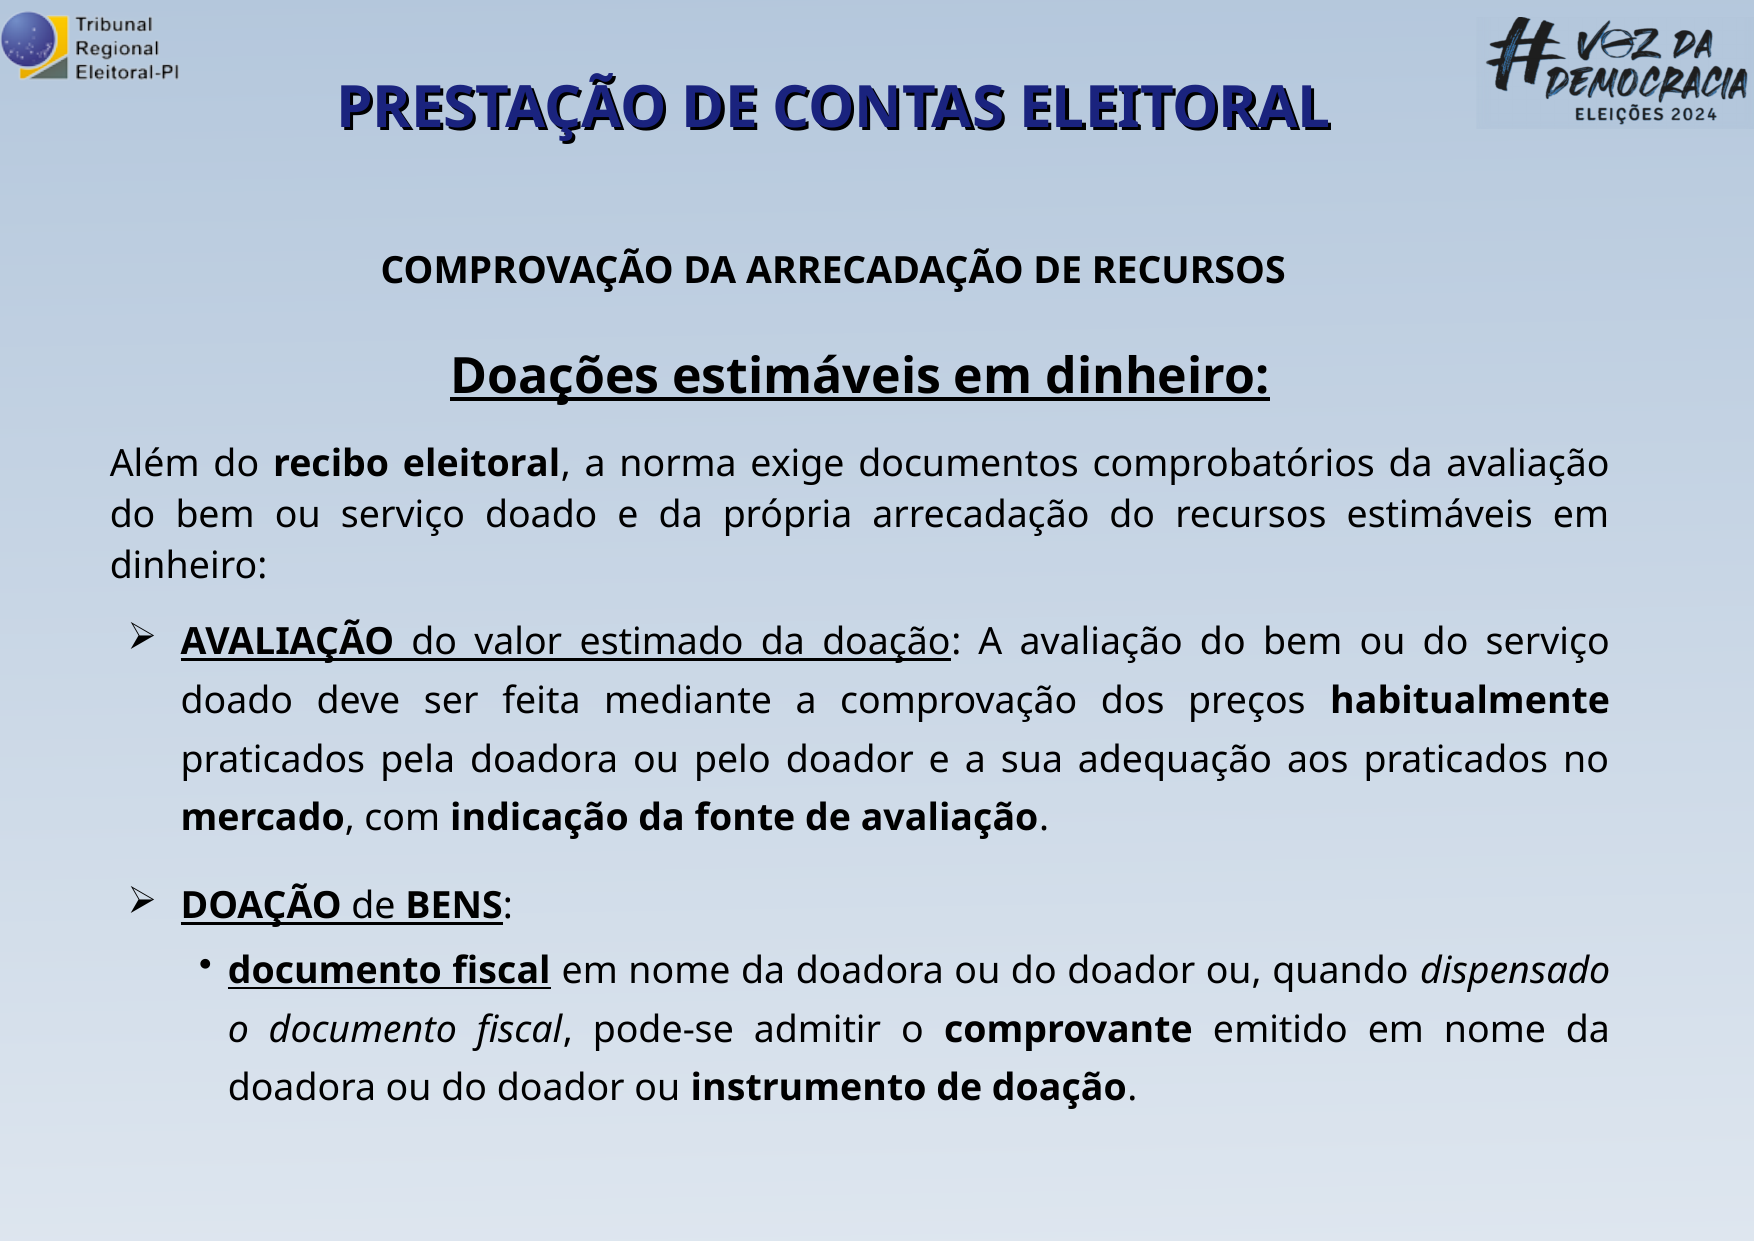

# PRESTAÇÃO DE CONTAS ELEITORAL
COMPROVAÇÃO DA ARRECADAÇÃO DE RECURSOS
Doações estimáveis em dinheiro:
Além do recibo eleitoral, a norma exige documentos comprobatórios da avaliação do bem ou serviço doado e da própria arrecadação do recursos estimáveis em dinheiro:
AVALIAÇÃO do valor estimado da doação: A avaliação do bem ou do serviço doado deve ser feita mediante a comprovação dos preços habitualmente praticados pela doadora ou pelo doador e a sua adequação aos praticados no mercado, com indicação da fonte de avaliação.
DOAÇÃO de BENS:
documento fiscal em nome da doadora ou do doador ou, quando dispensado o documento fiscal, pode-se admitir o comprovante emitido em nome da doadora ou do doador ou instrumento de doação.